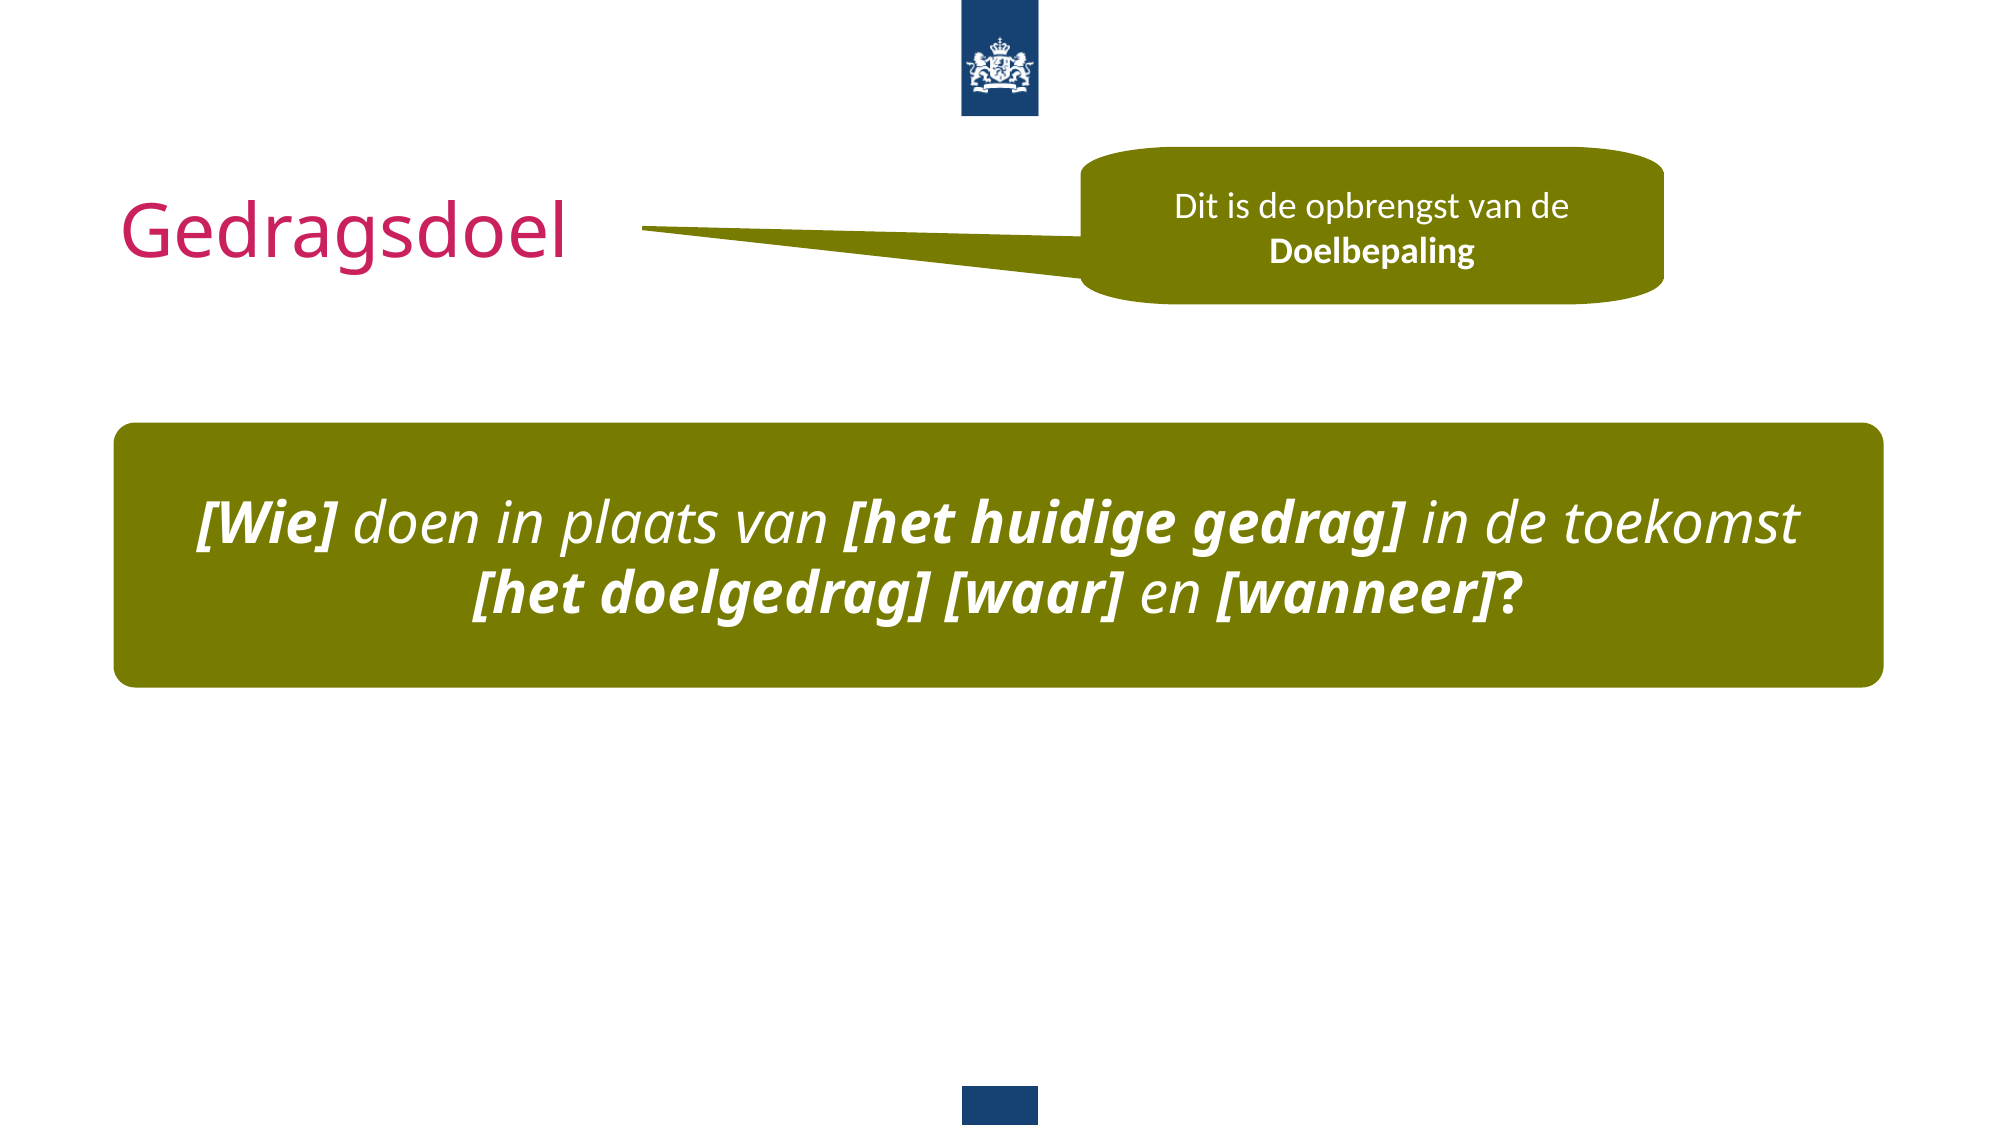

Gedragsdoel
Dit is de opbrengst van de Doelbepaling
[Wie] doen in plaats van [het huidige gedrag] in de toekomst [het doelgedrag] [waar] en [wanneer]?